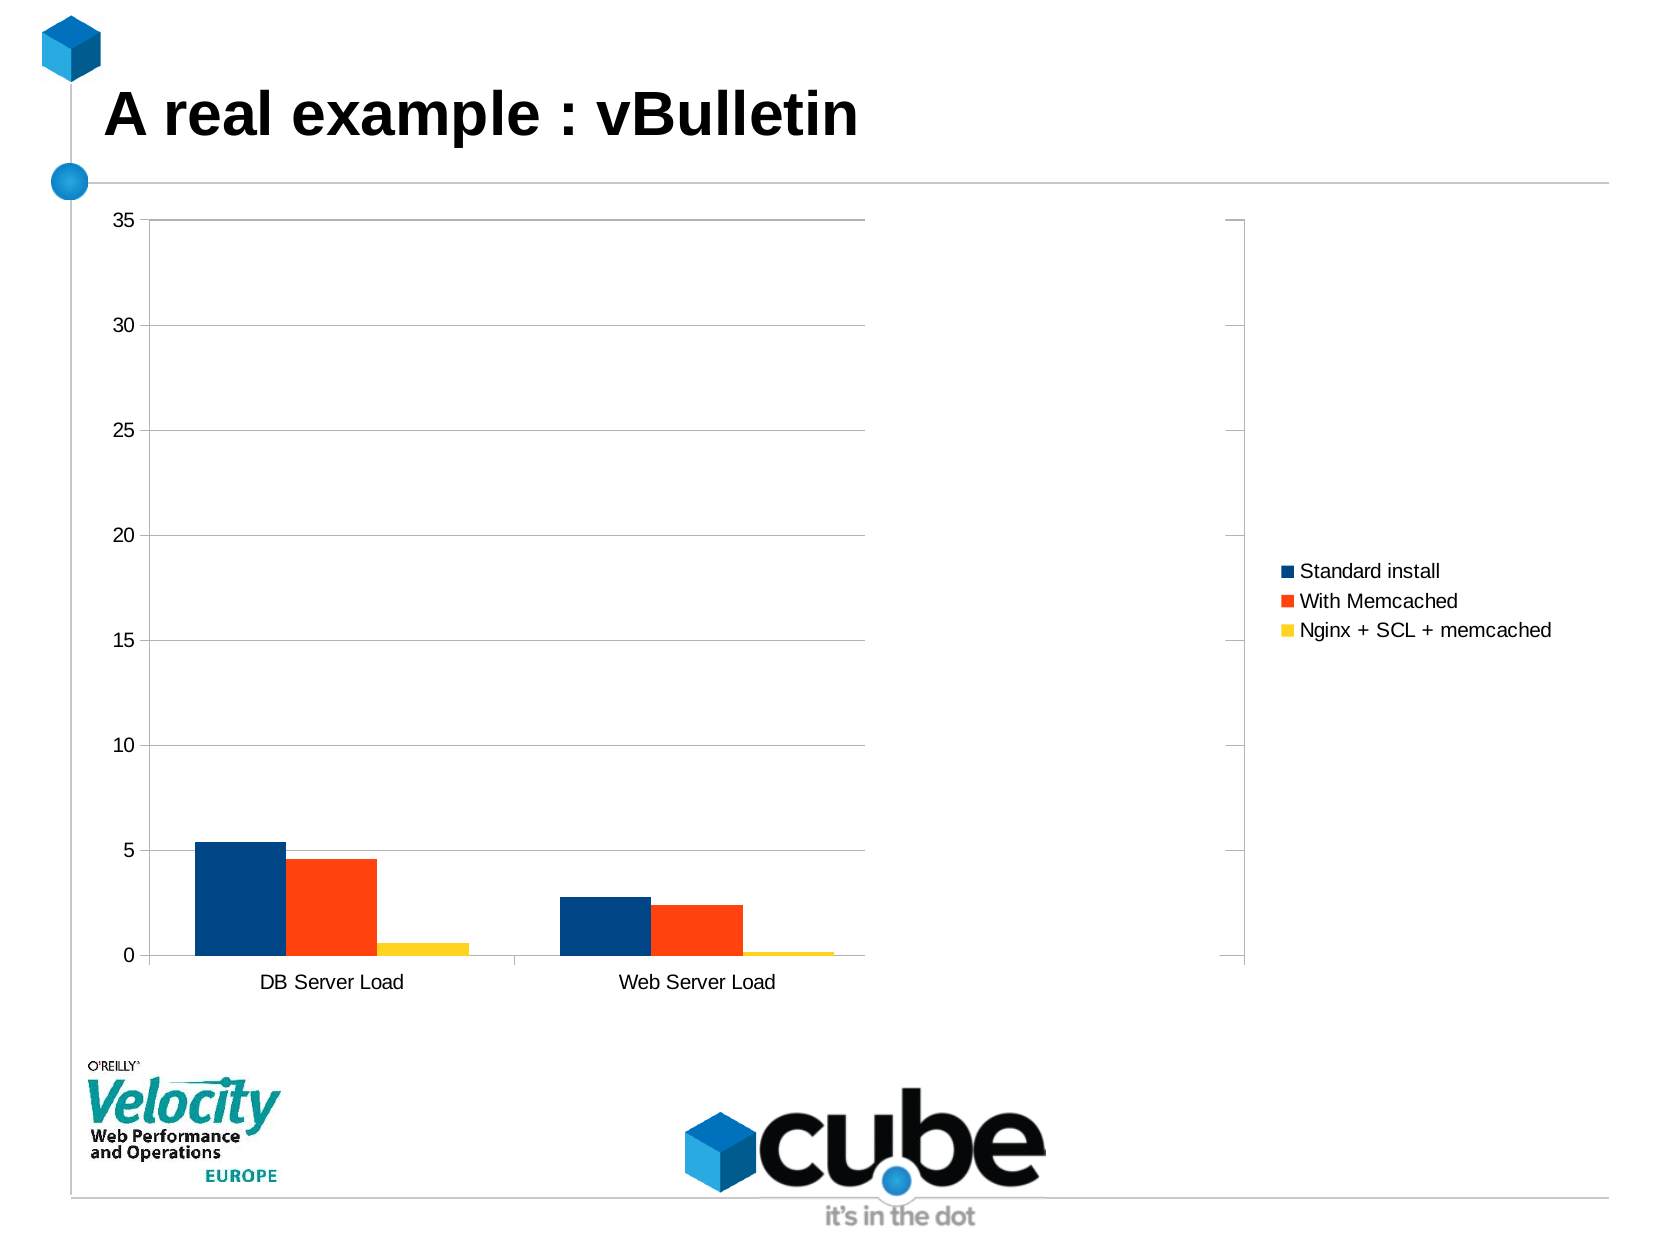

# A real example : vBulletin
### Chart
| Category | Standard install | With Memcached | Nginx + SCL + memcached |
|---|---|---|---|
| DB Server Load | 5.4 | 4.6 | 0.6 |
| Web Server Load | 2.8 | 2.4 | 0.2 |
| Max Requests/sec (1 = 282) | 1.0 | 1.4 | 28.9 |